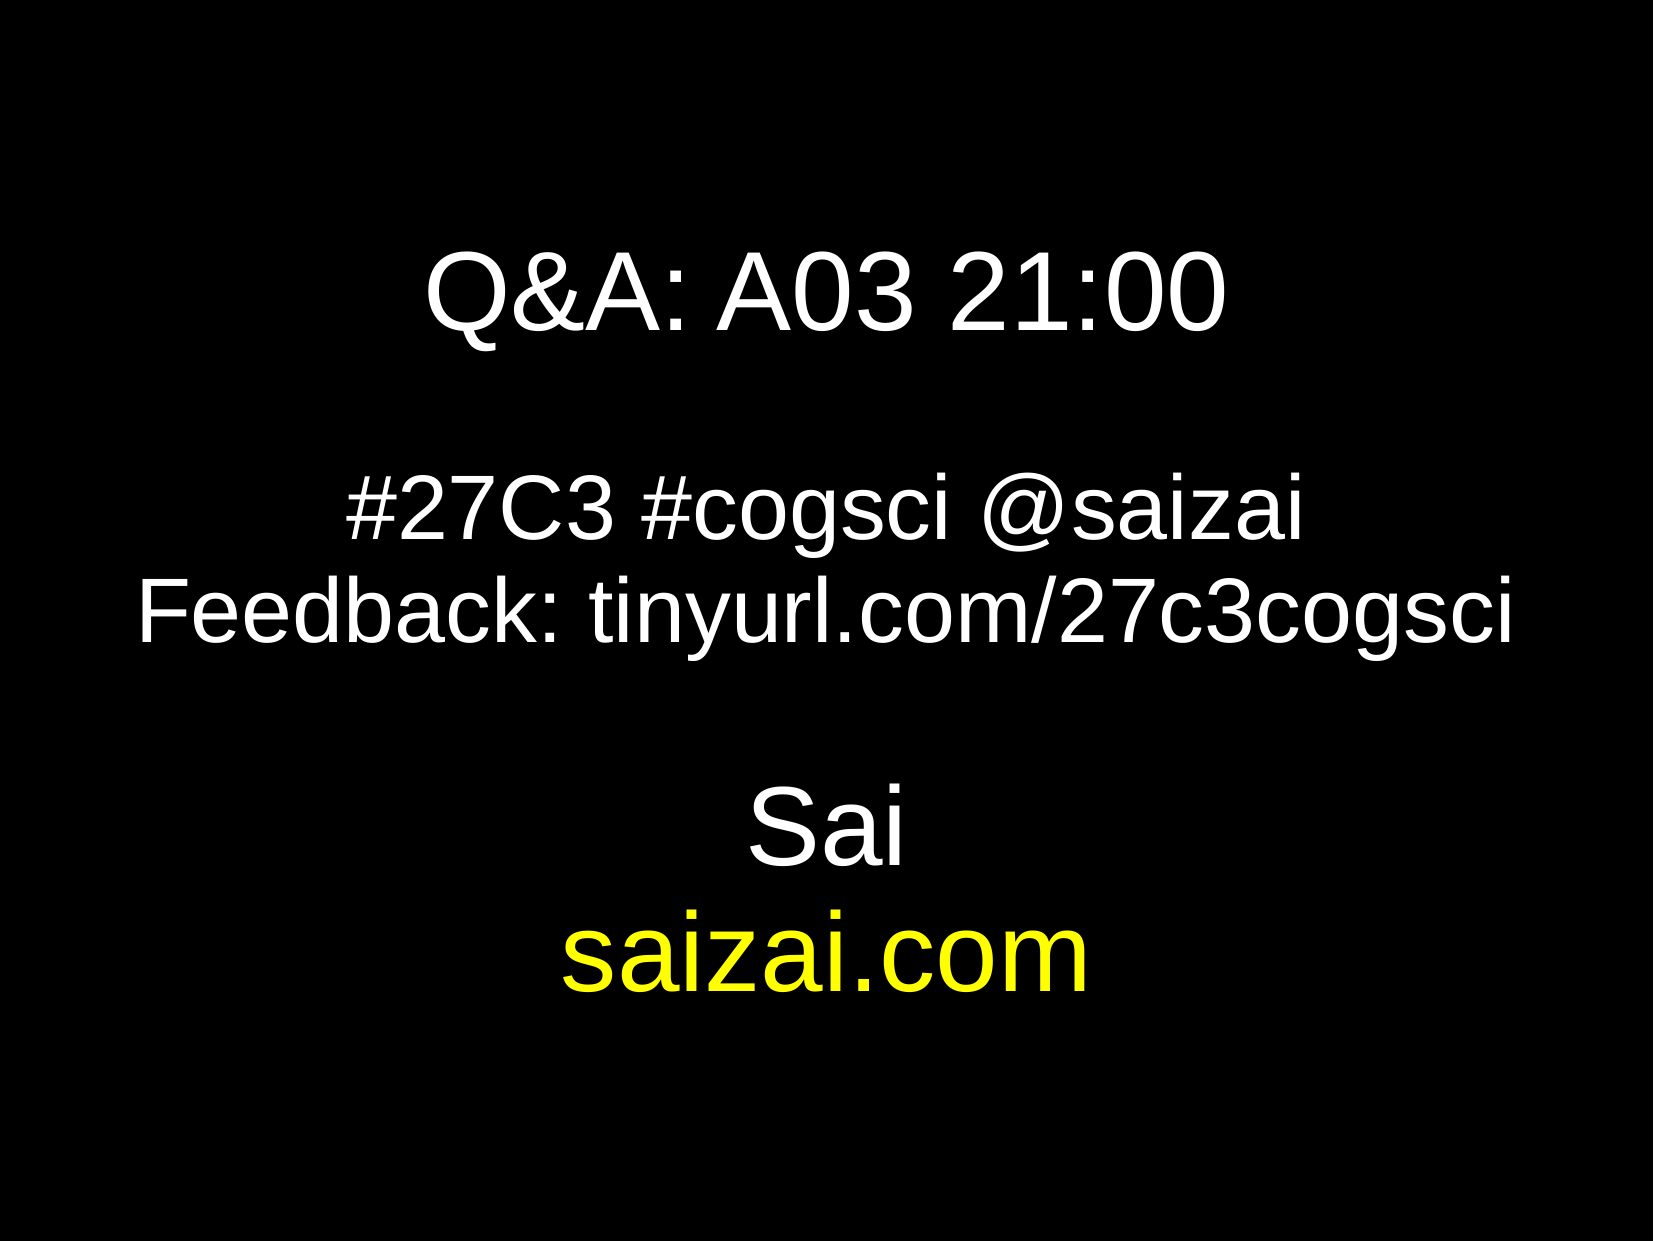

# Q&A: A03 21:00
#27C3 #cogsci @saizai
Feedback: tinyurl.com/27c3cogsci
Sai
saizai.com